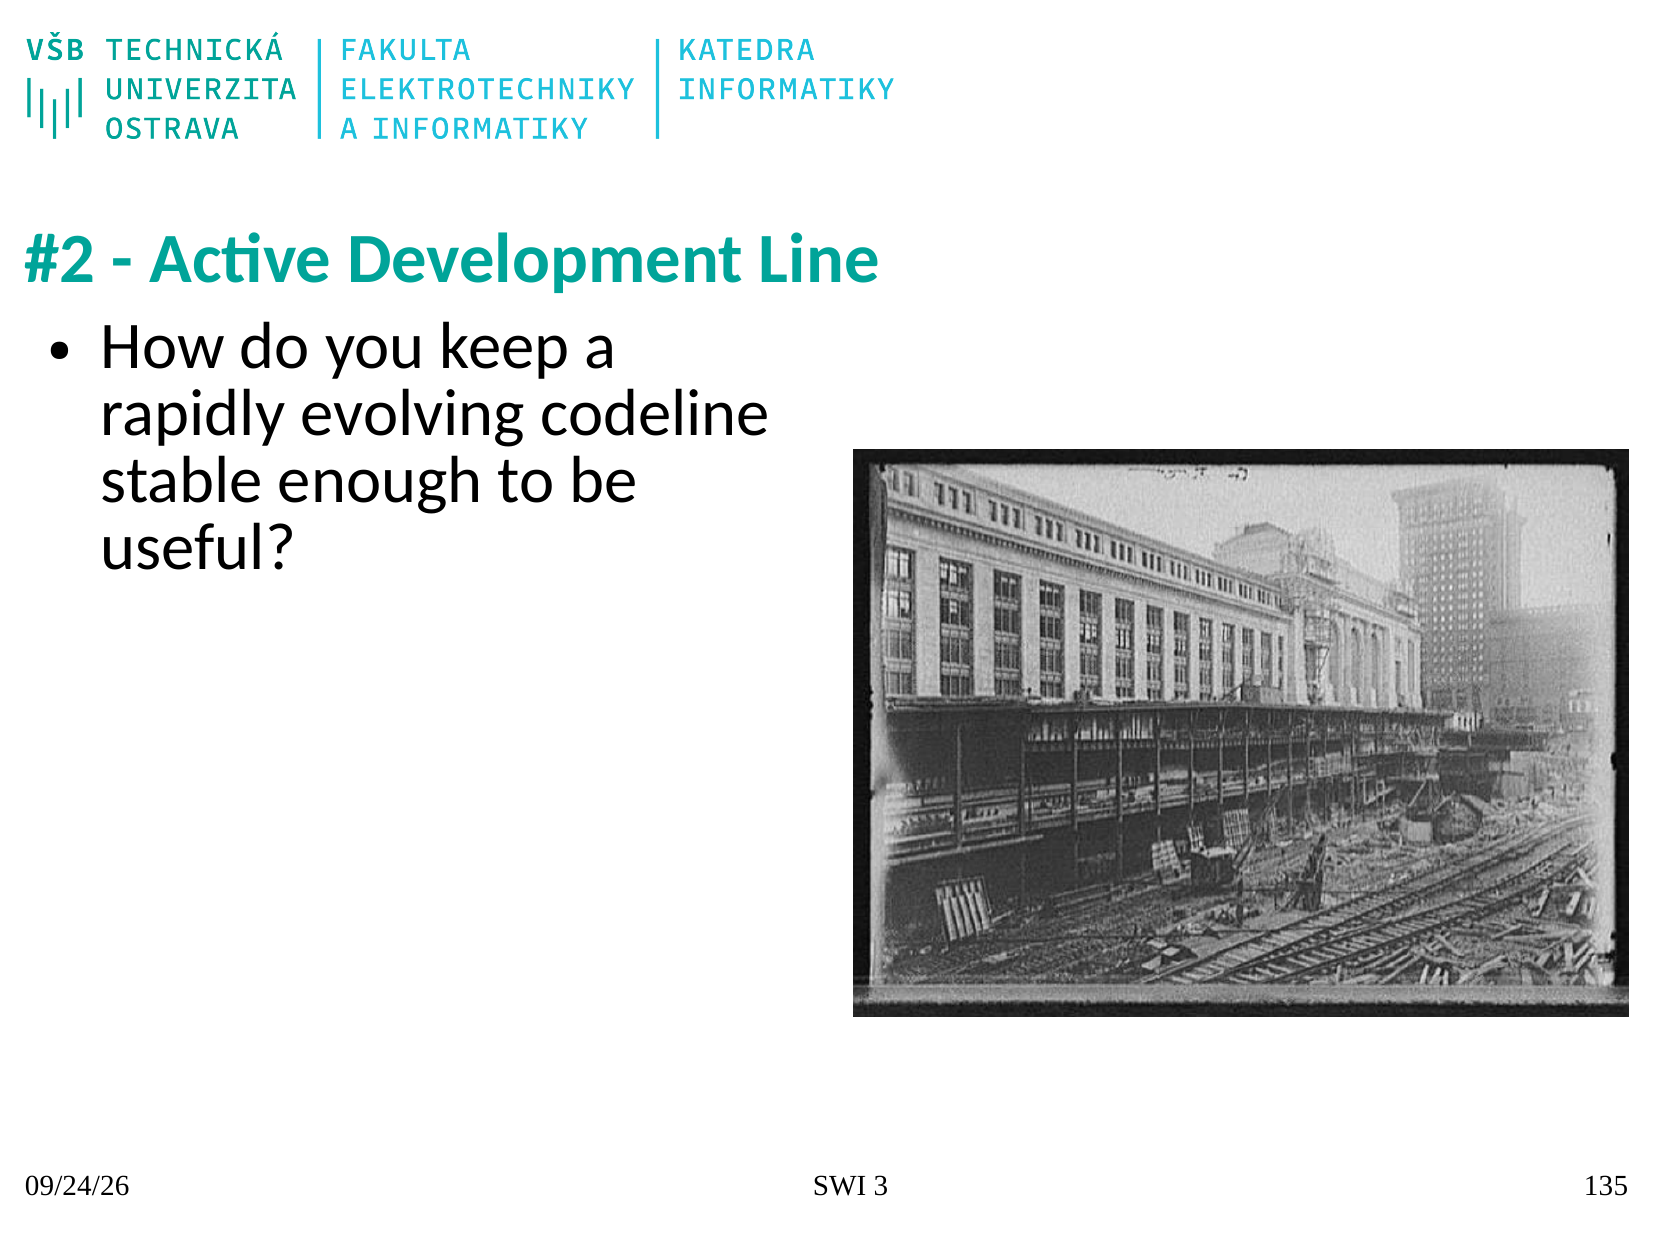

# #2 - Active Development Line
How do you keep a rapidly evolving codeline stable enough to be useful?
SWI 3
135